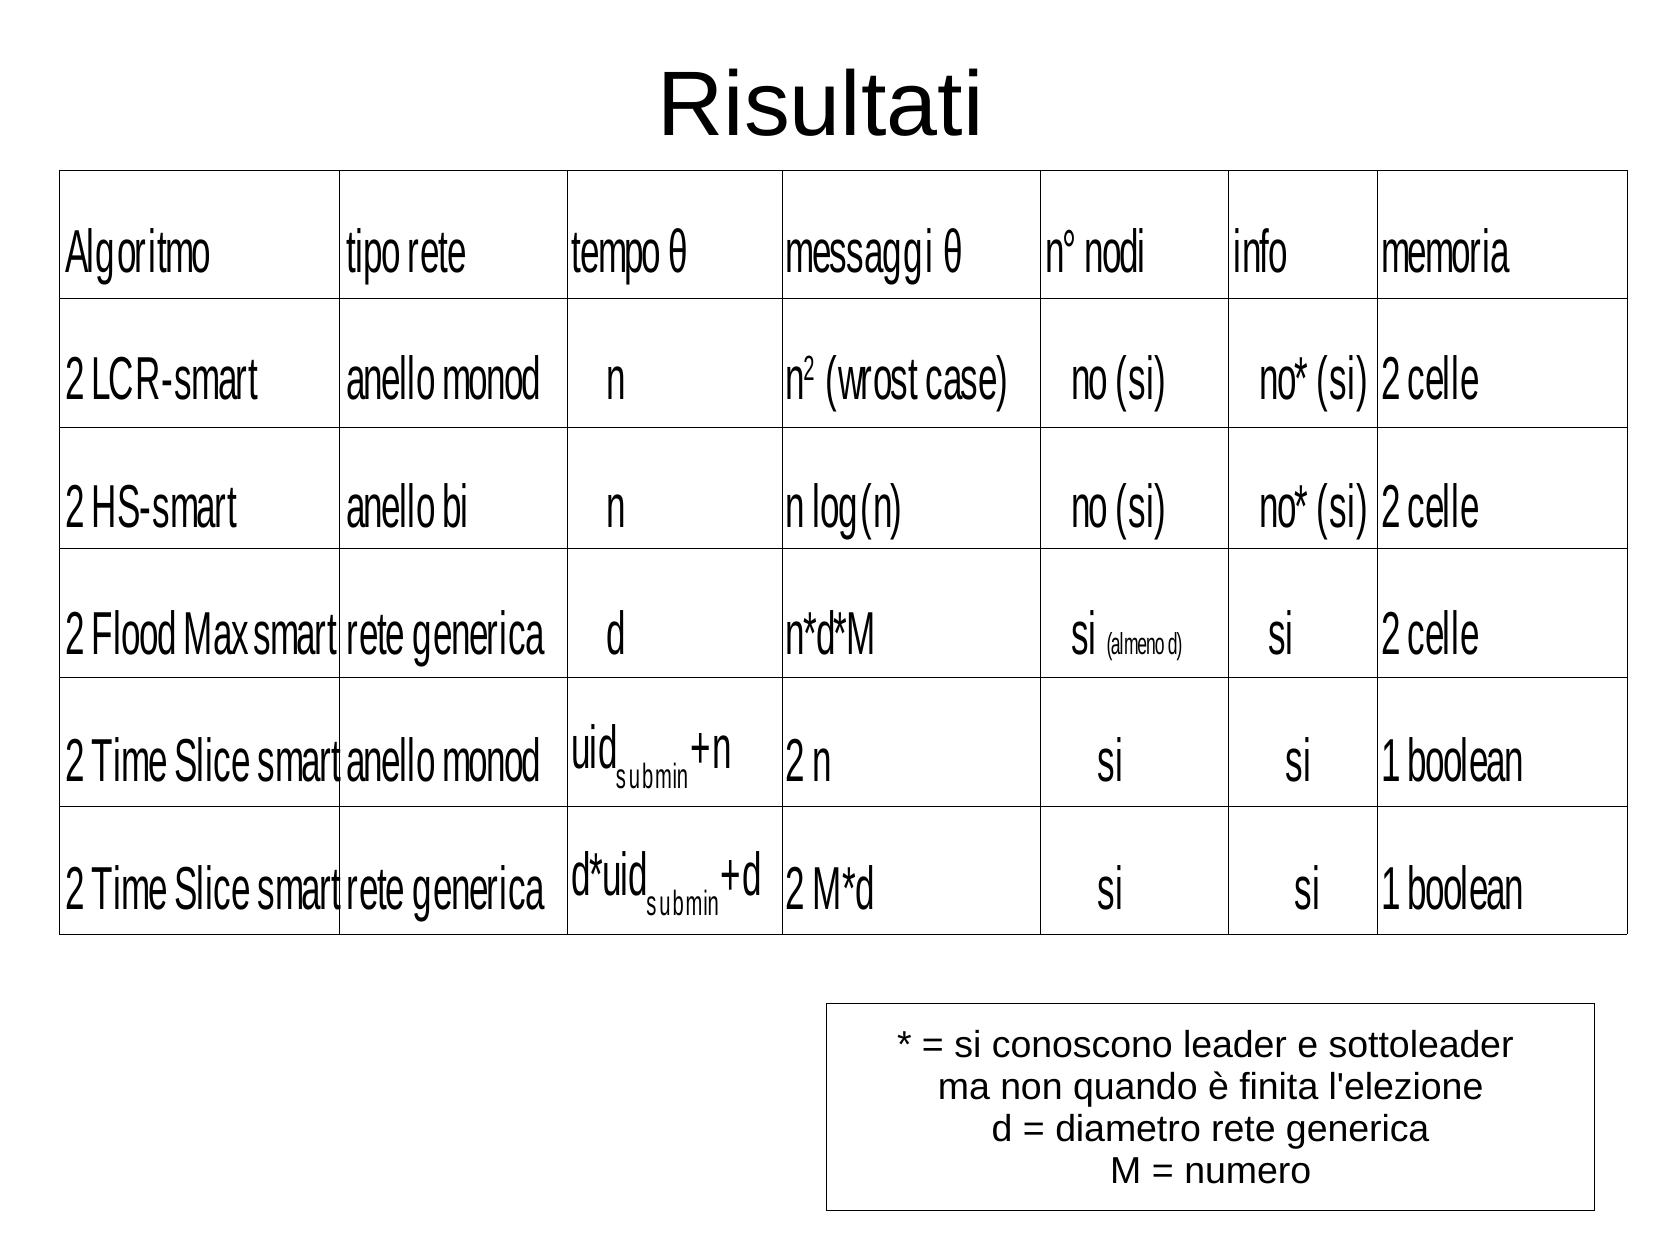

# Risultati
* = si conoscono leader e sottoleader
ma non quando è finita l'elezione
d = diametro rete generica
M = numero